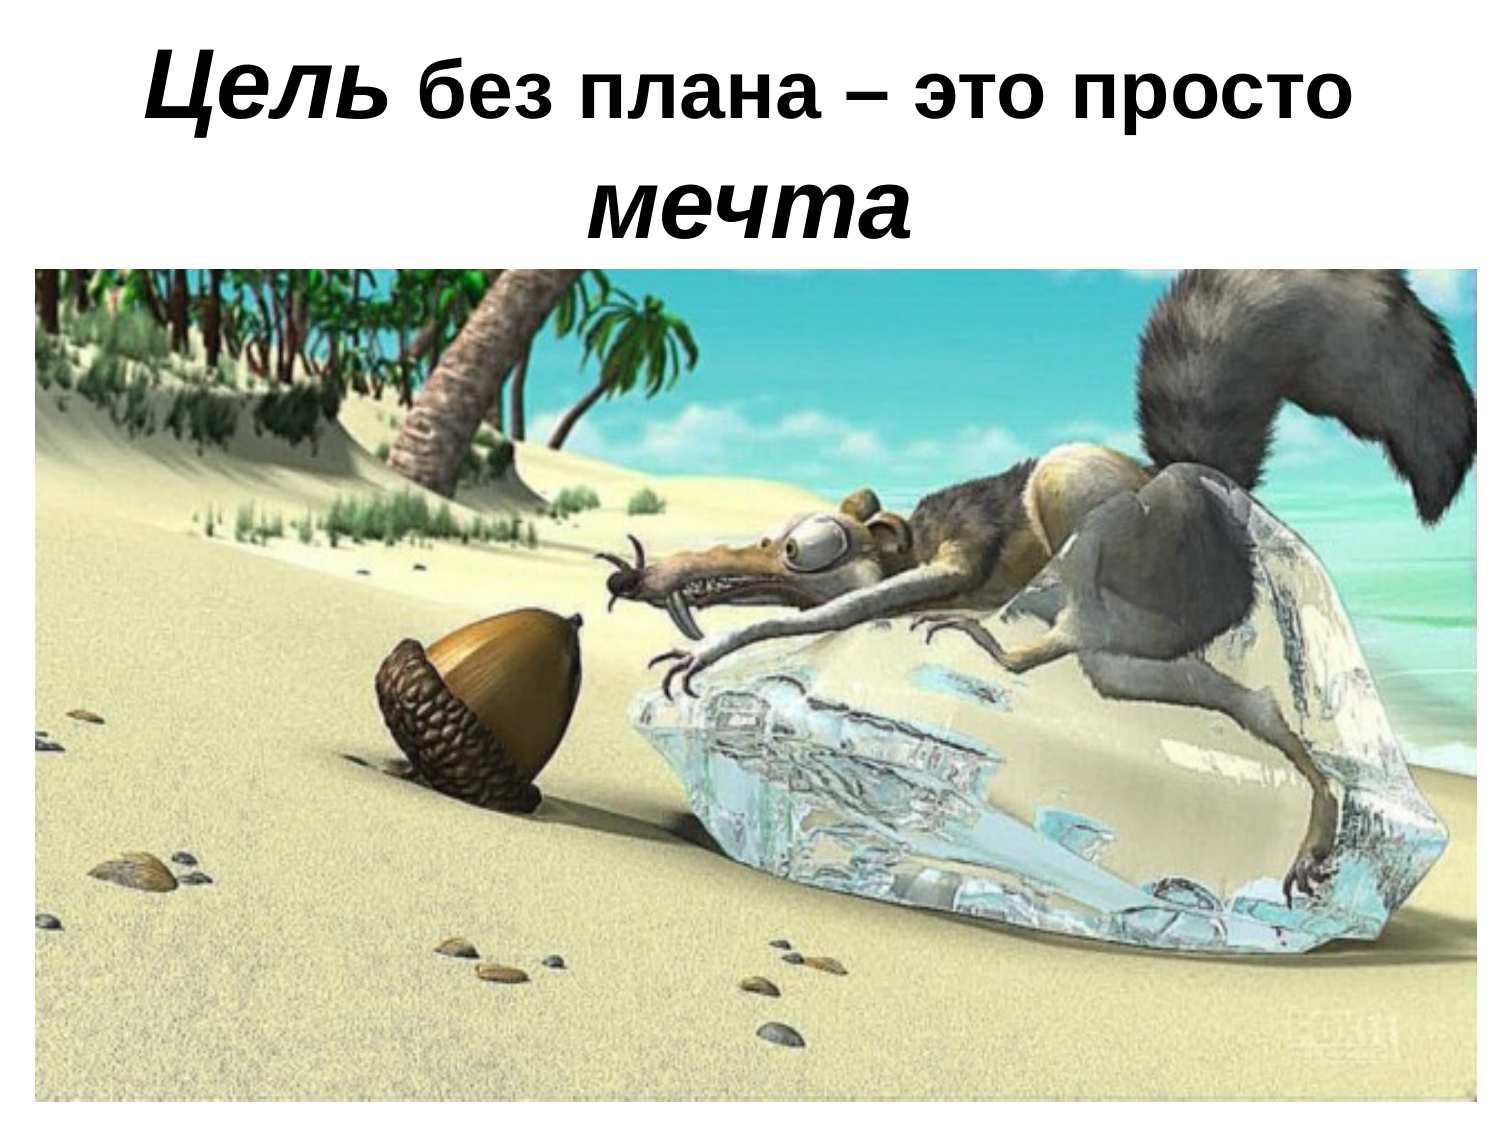

# Цель без плана – это просто мечта